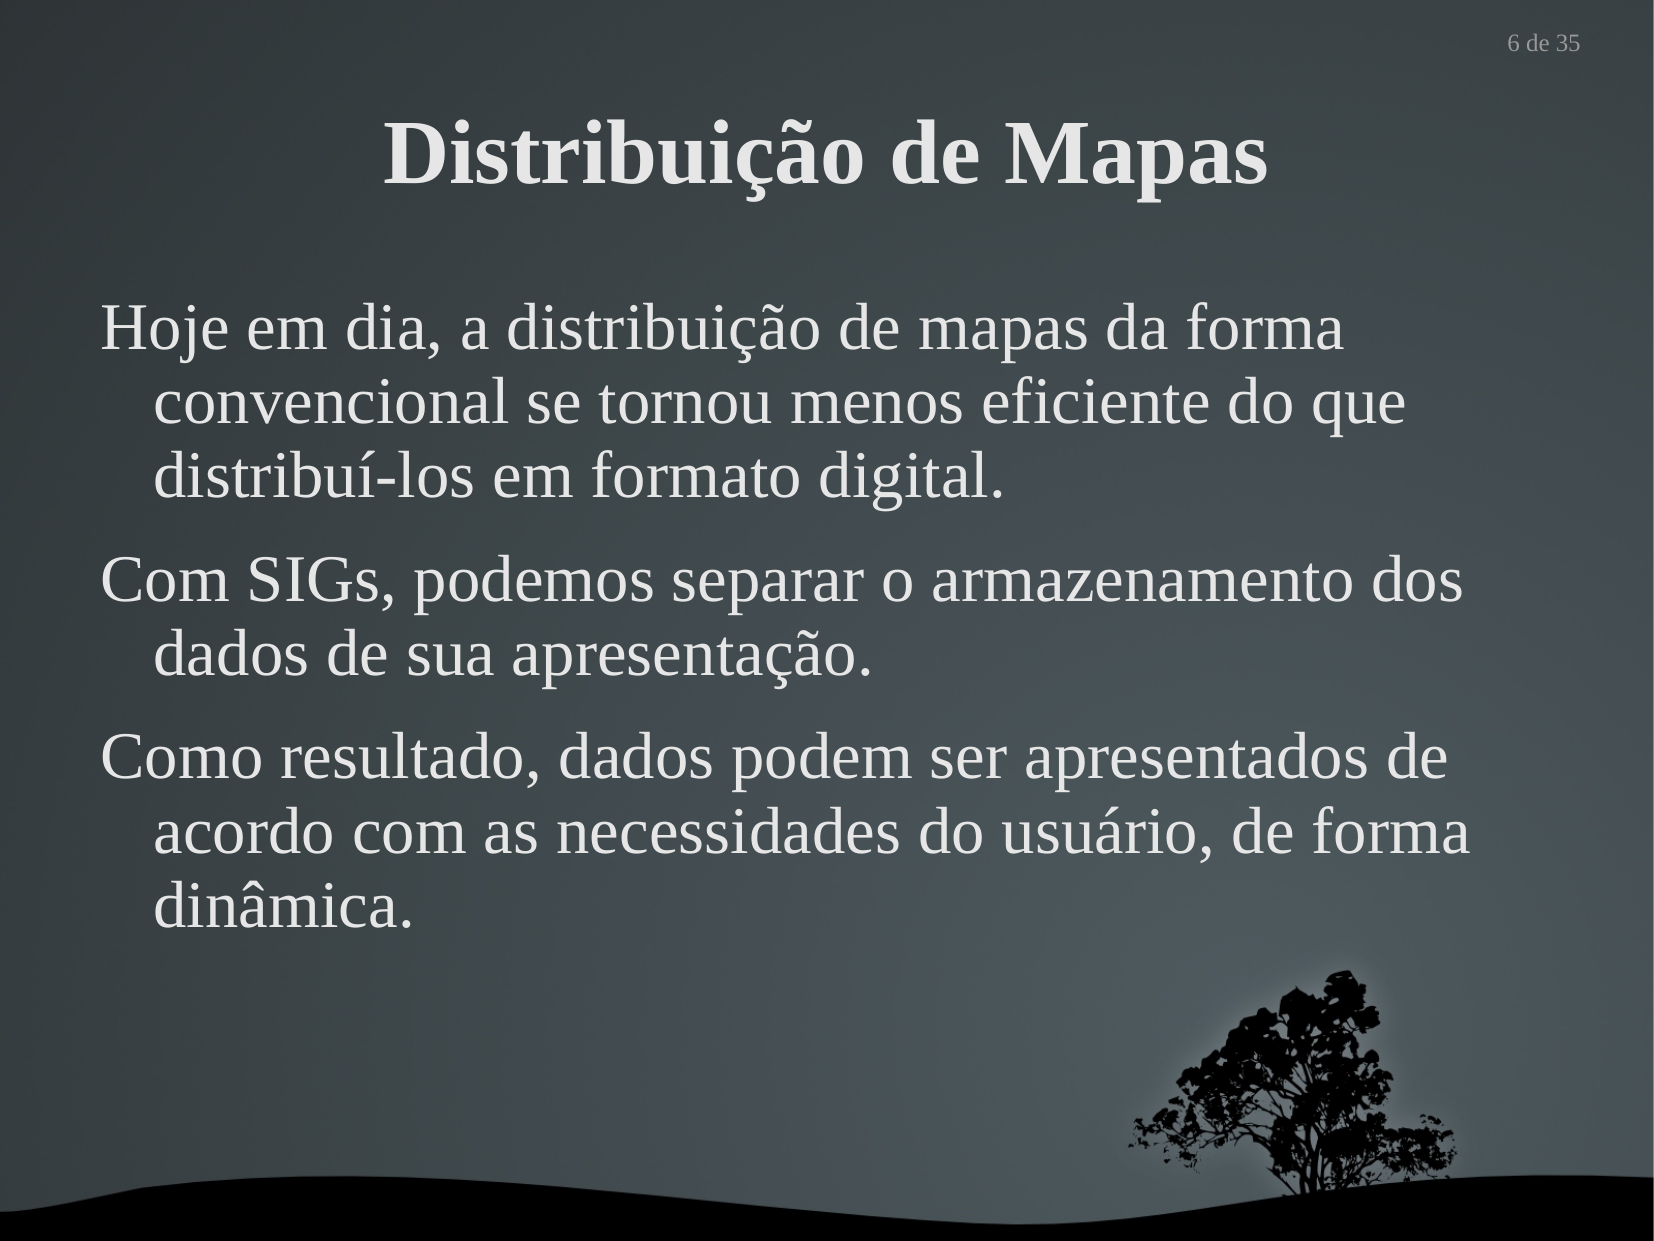

# Distribuição de Mapas
Hoje em dia, a distribuição de mapas da forma convencional se tornou menos eficiente do que distribuí-los em formato digital.
Com SIGs, podemos separar o armazenamento dos dados de sua apresentação.
Como resultado, dados podem ser apresentados de acordo com as necessidades do usuário, de forma dinâmica.